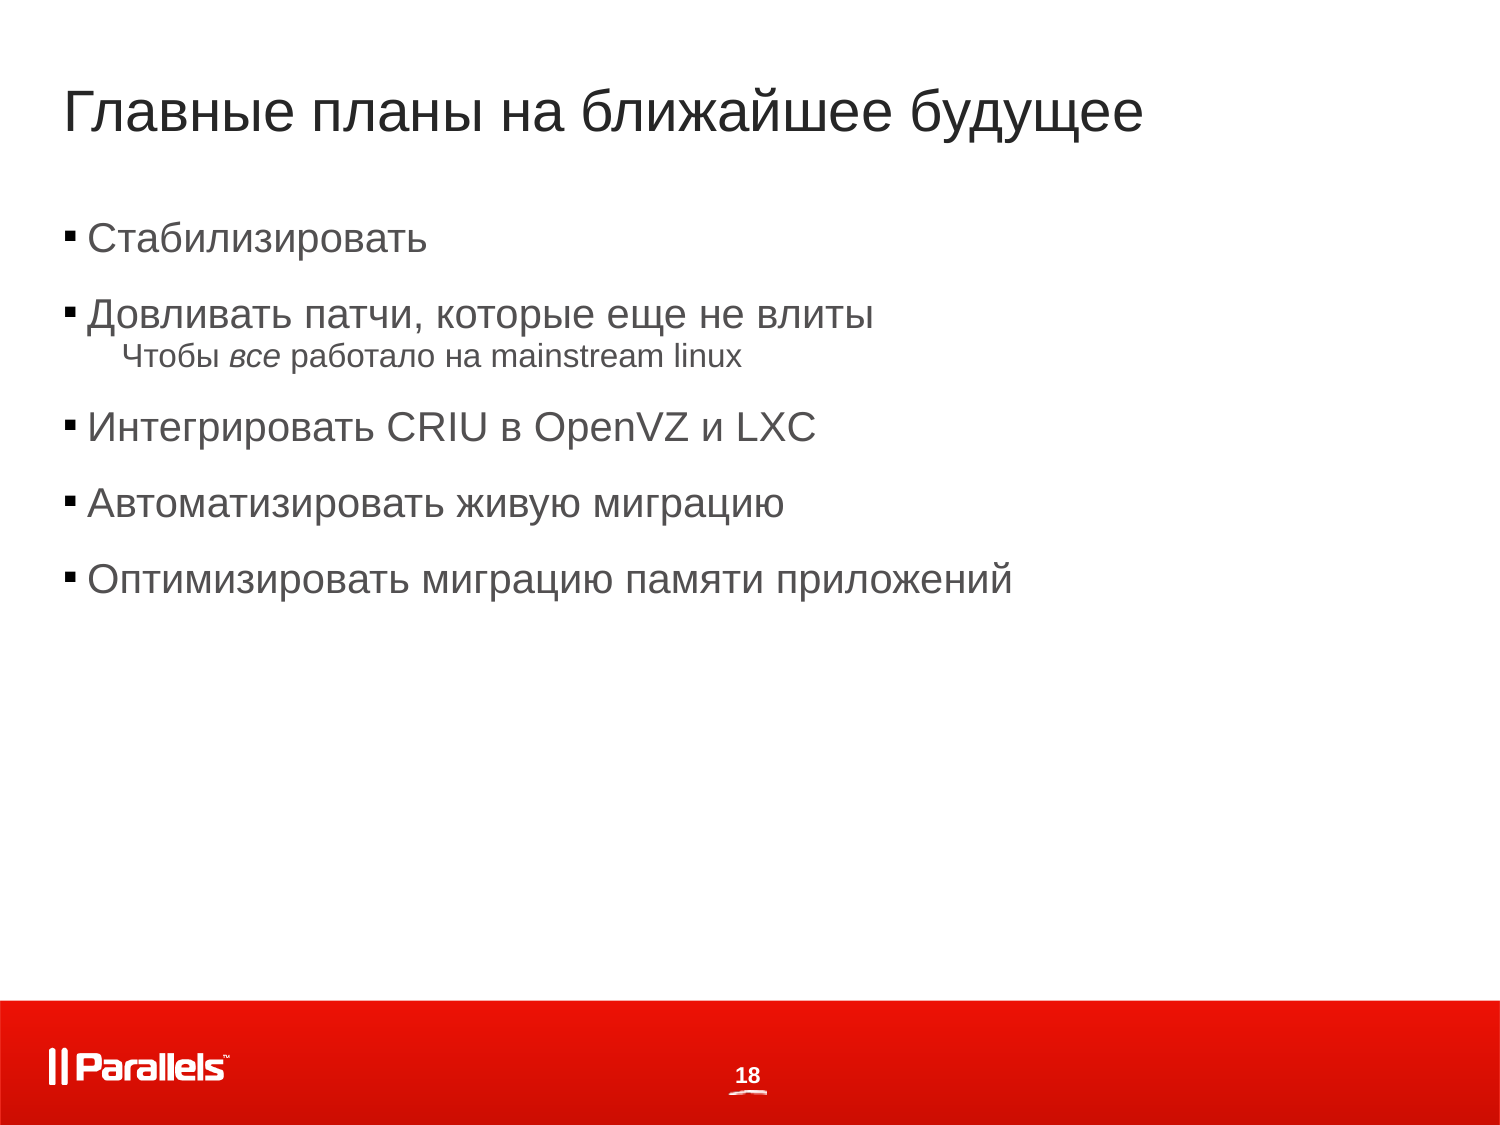

# Главные планы на ближайшее будущее
 Стабилизировать
 Довливать патчи, которые еще не влиты
Чтобы все работало на mainstream linux
 Интегрировать CRIU в OpenVZ и LXC
 Автоматизировать живую миграцию
 Оптимизировать миграцию памяти приложений